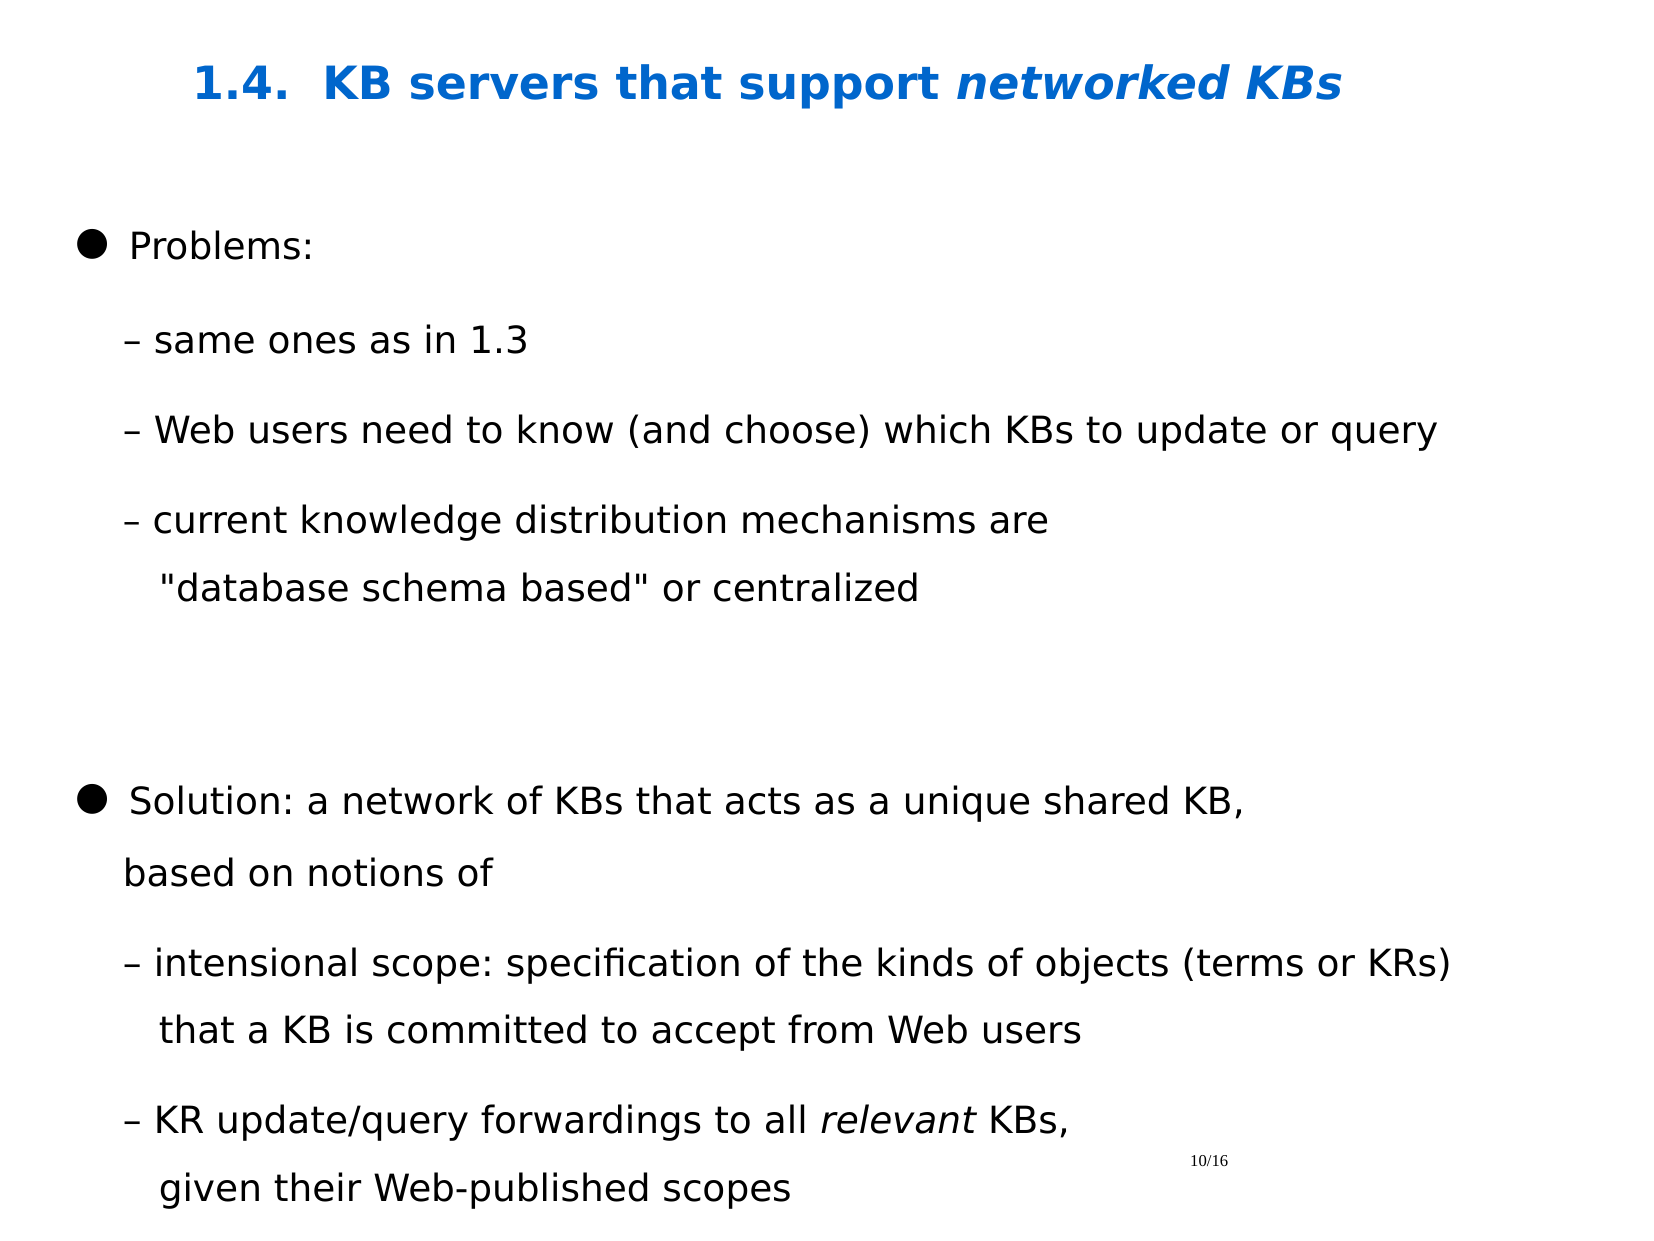

# 1.4. KB servers that support networked KBs
● Problems:
 – same ones as in 1.3
 – Web users need to know (and choose) which KBs to update or query
 – current knowledge distribution mechanisms are
 "database schema based" or centralized
● Solution: a network of KBs that acts as a unique shared KB,
 based on notions of
 – intensional scope: specification of the kinds of objects (terms or KRs)
 that a KB is committed to accept from Web users
 – KR update/query forwardings to all relevant KBs,
 given their Web-published scopes